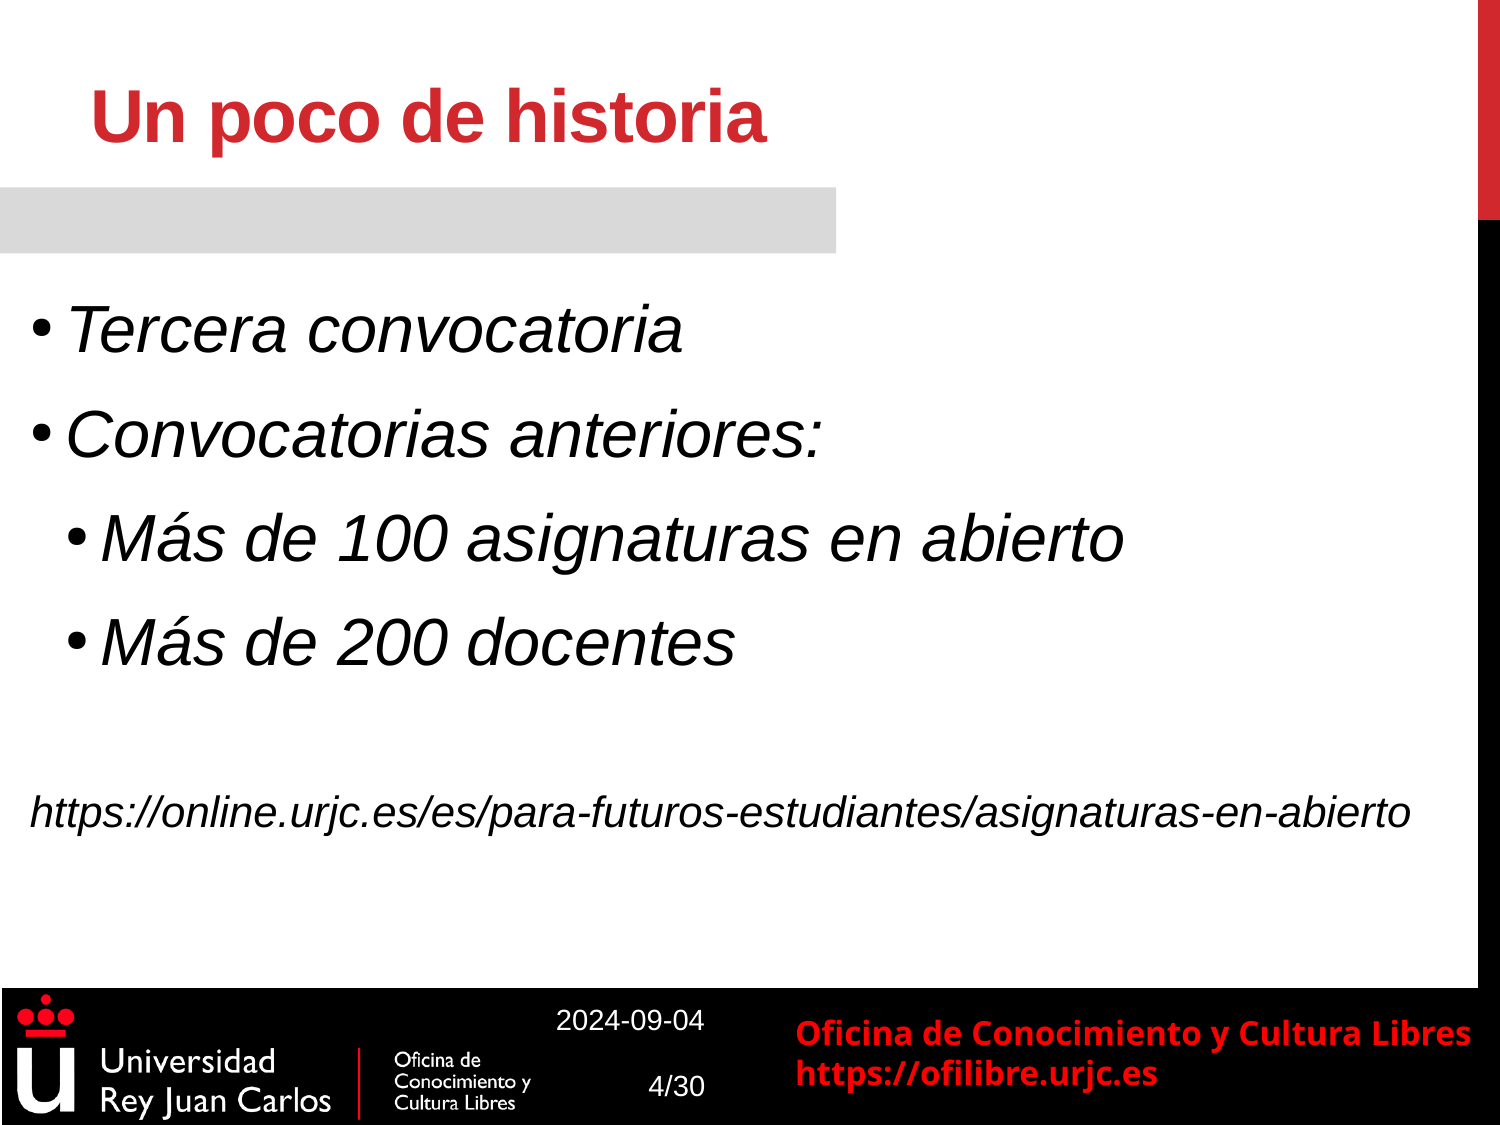

#
	Un poco de historia
Tercera convocatoria
Convocatorias anteriores:
Más de 100 asignaturas en abierto
Más de 200 docentes
https://online.urjc.es/es/para-futuros-estudiantes/asignaturas-en-abierto